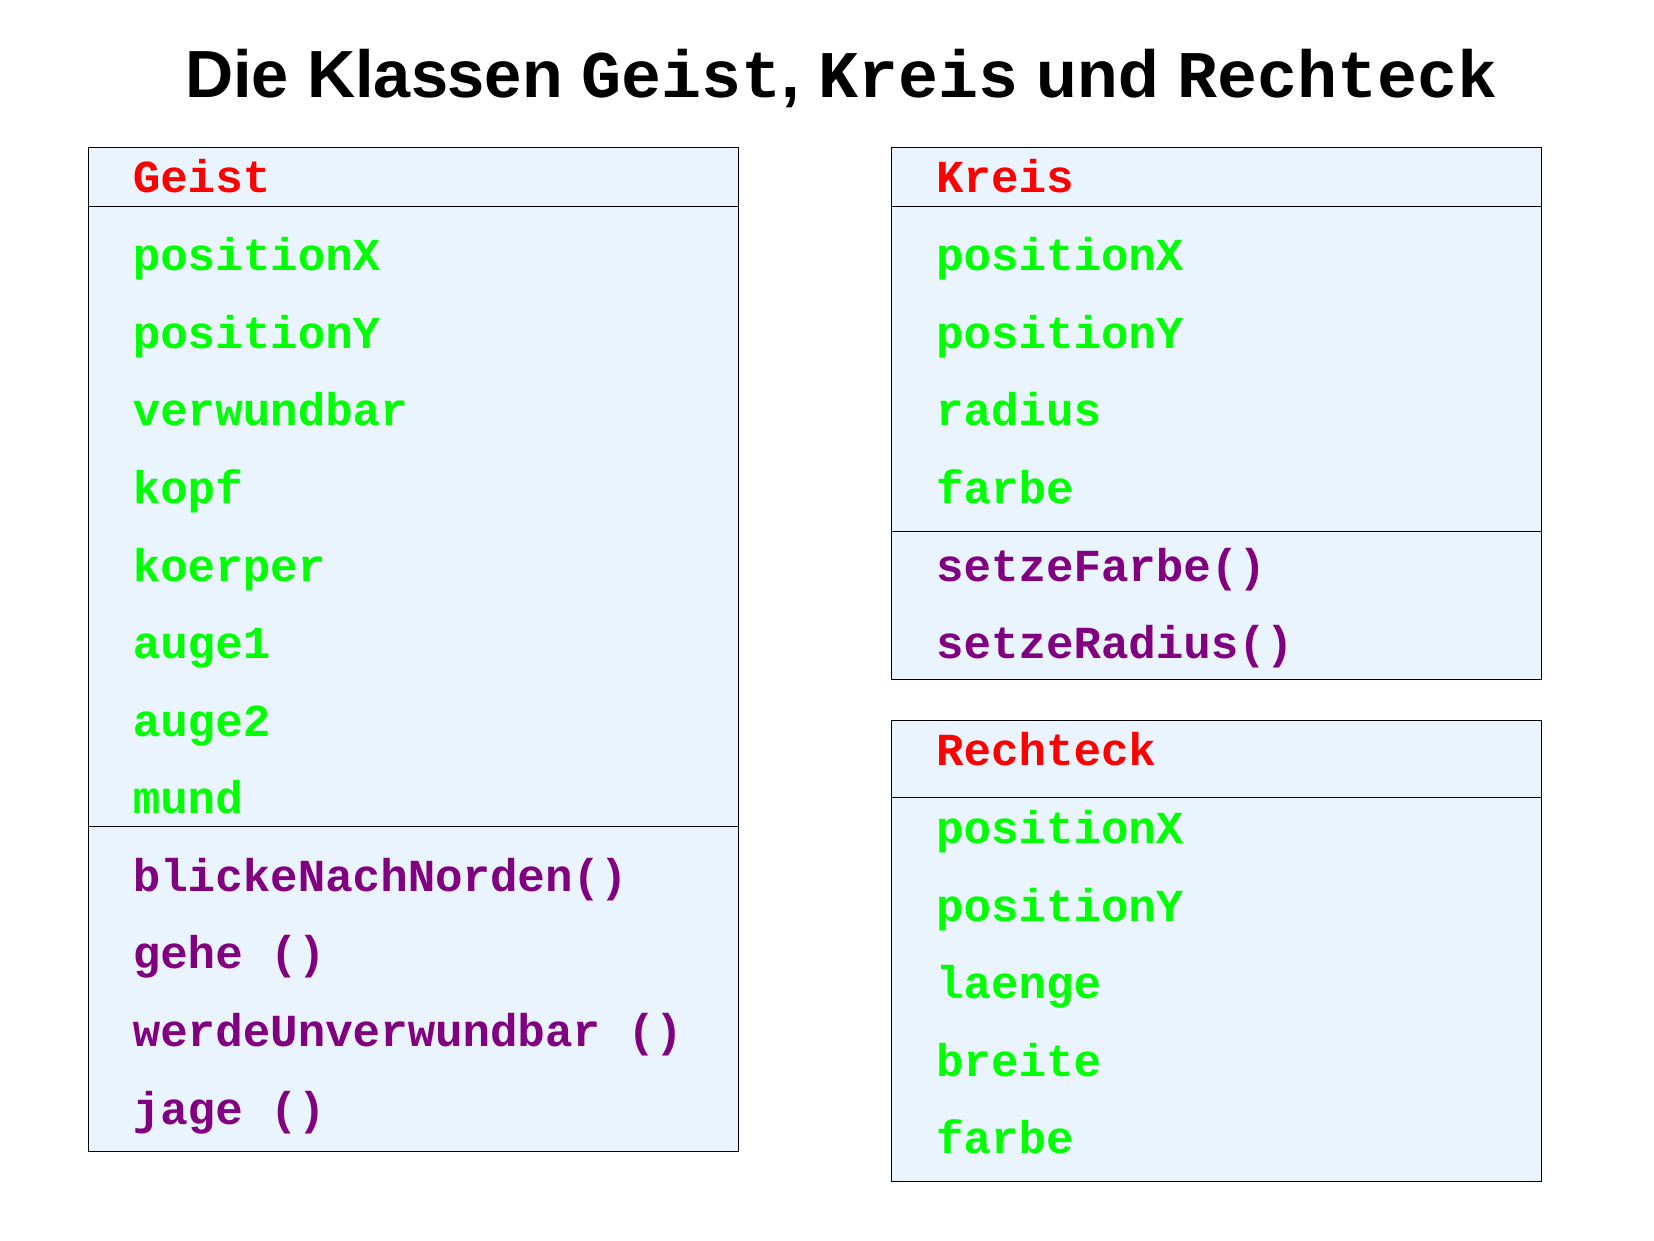

Die Klassen Geist, Kreis und Rechteck
Geist
positionX
positionY
verwundbar
kopf
koerper
auge1
auge2
mund
blickeNachNorden()
gehe ()
werdeUnverwundbar ()
jage ()
Kreis
positionX
positionY
radius
farbe
setzeFarbe()
setzeRadius()
Rechteck
positionX
positionY
laenge
breite
farbe